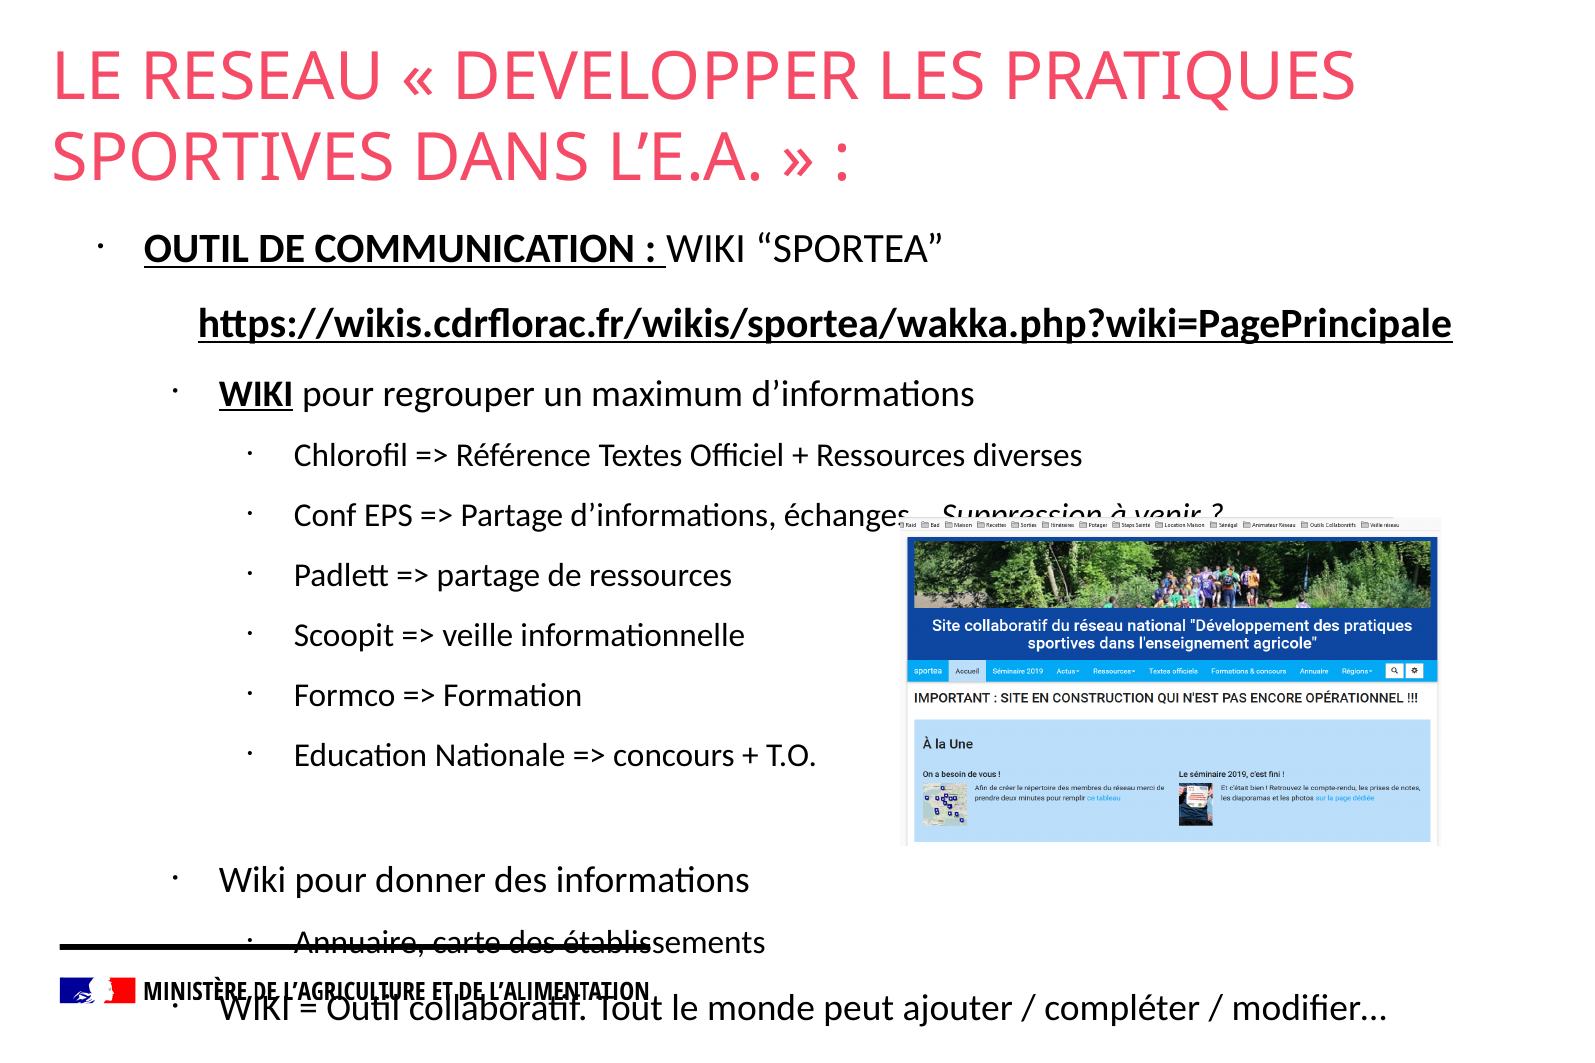

# LE RESEAU « DEVELOPPER LES PRATIQUES SPORTIVES DANS L’E.A. » :
OUTIL DE COMMUNICATION : WIKI “SPORTEA”
https://wikis.cdrflorac.fr/wikis/sportea/wakka.php?wiki=PagePrincipale
WIKI pour regrouper un maximum d’informations
Chlorofil => Référence Textes Officiel + Ressources diverses
Conf EPS => Partage d’informations, échanges… Suppression à venir ?
Padlett => partage de ressources
Scoopit => veille informationnelle
Formco => Formation
Education Nationale => concours + T.O.
Wiki pour donner des informations
Annuaire, carte des établissements
WIKI = Outil collaboratif. Tout le monde peut ajouter / compléter / modifier…